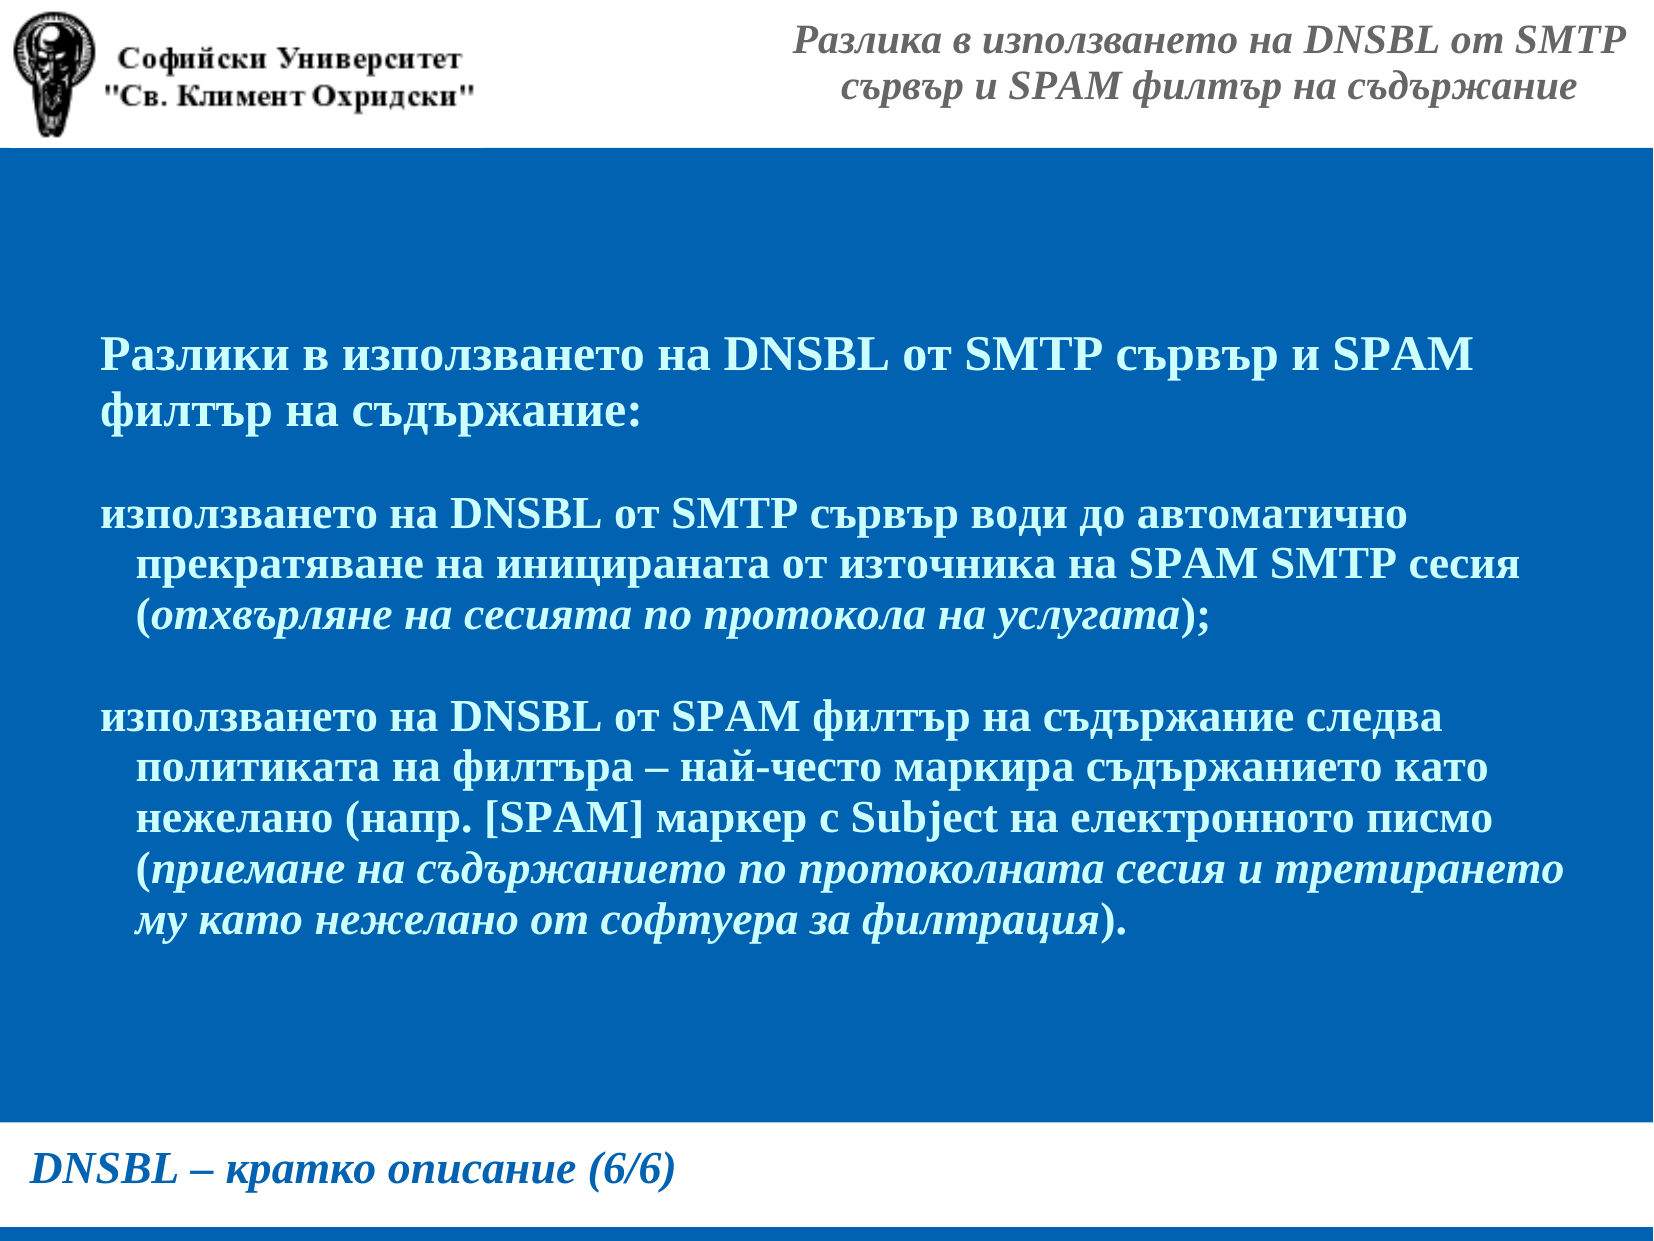

# Разлика в използването на DNSBL от SMTP сървър и SPAM филтър на съдържание
Разлики в използването на DNSBL от SMTP сървър и SPAM филтър на съдържание:
използването на DNSBL от SMTP сървър води до автоматично прекратяване на иницираната от източника на SPAM SMTP сесия (отхвърляне на сесията по протокола на услугата);
използването на DNSBL от SPAM филтър на съдържание следва политиката на филтъра – най-често маркира съдържанието като нежелано (напр. [SPAM] маркер с Subject на електронното писмо (приемане на съдържанието по протоколната сесия и третирането му като нежелано от софтуера за филтрация).
DNSBL – кратко описание (6/6)